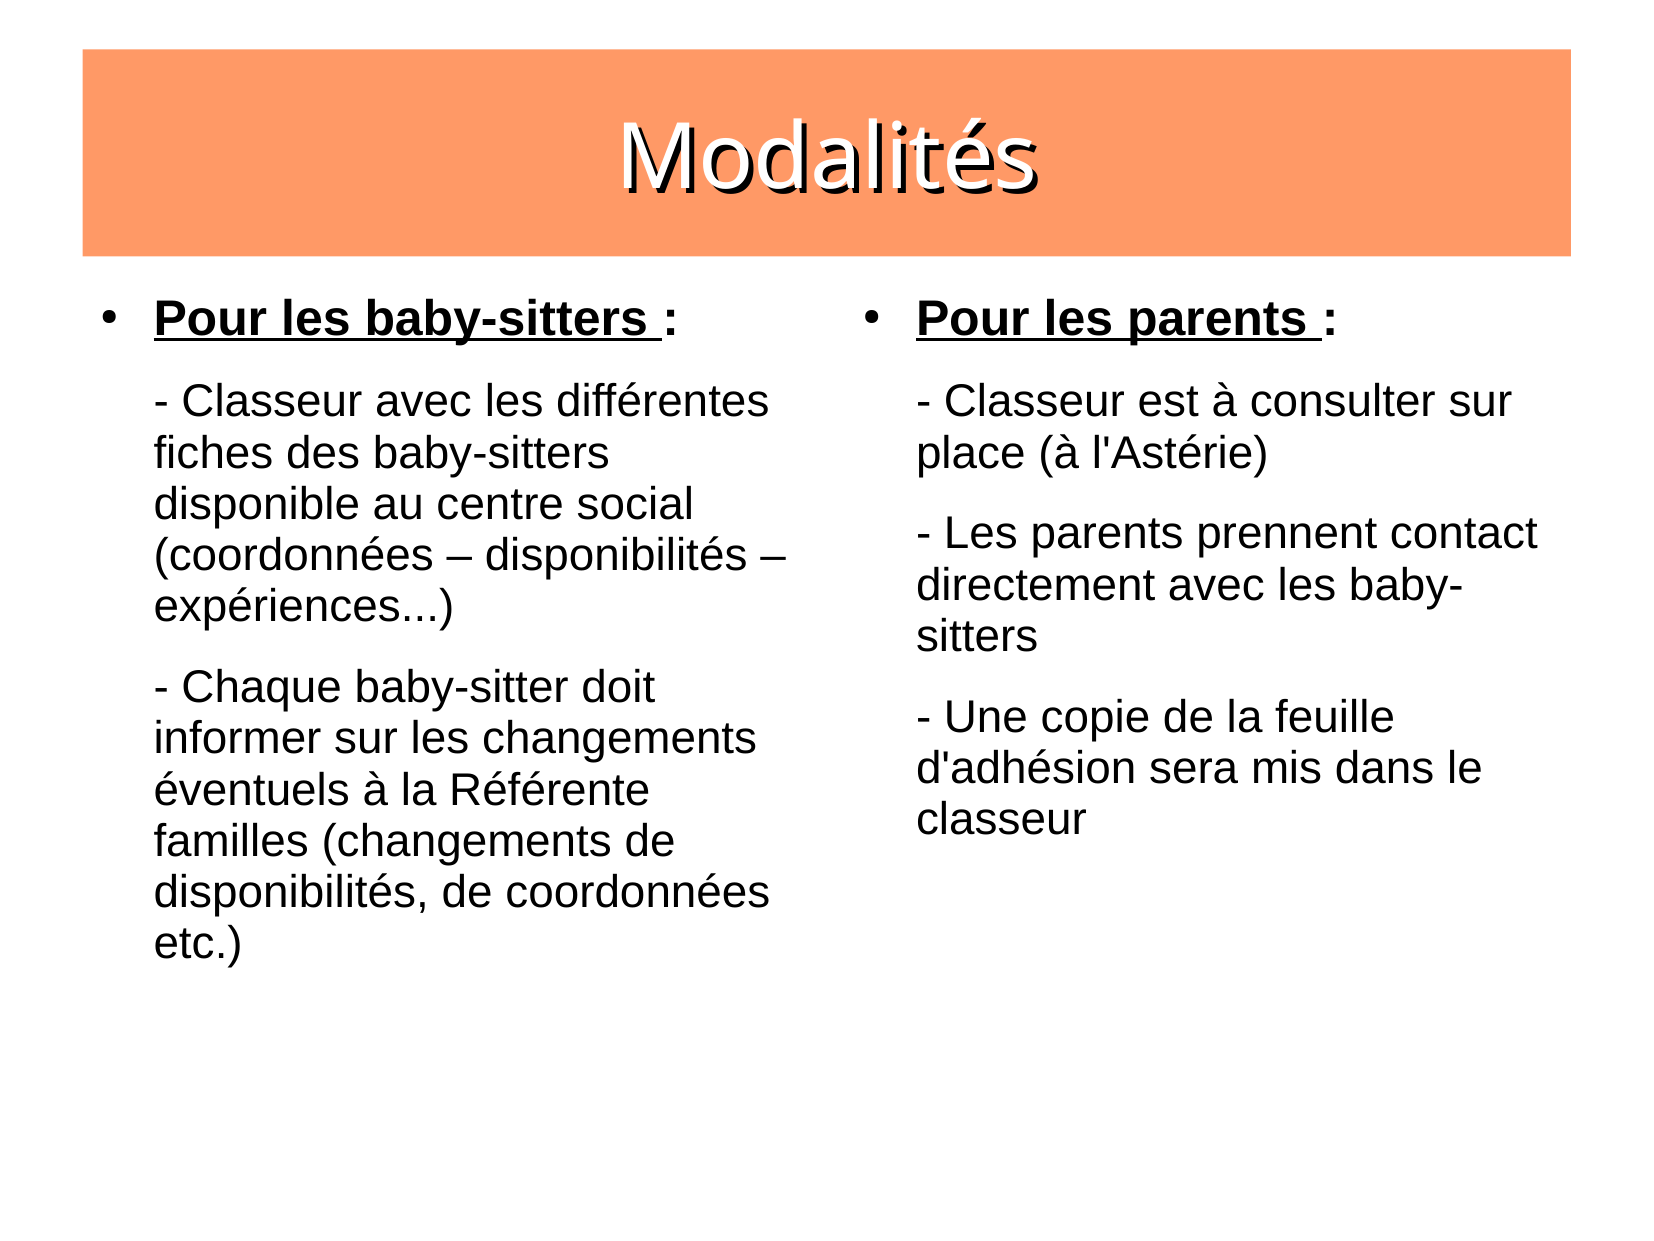

Modalités
# Pour les baby-sitters :
- Classeur avec les différentes fiches des baby-sitters disponible au centre social (coordonnées – disponibilités – expériences...)
- Chaque baby-sitter doit informer sur les changements éventuels à la Référente familles (changements de disponibilités, de coordonnées etc.)
Pour les parents :
- Classeur est à consulter sur place (à l'Astérie)
- Les parents prennent contact directement avec les baby-sitters
- Une copie de la feuille d'adhésion sera mis dans le classeur